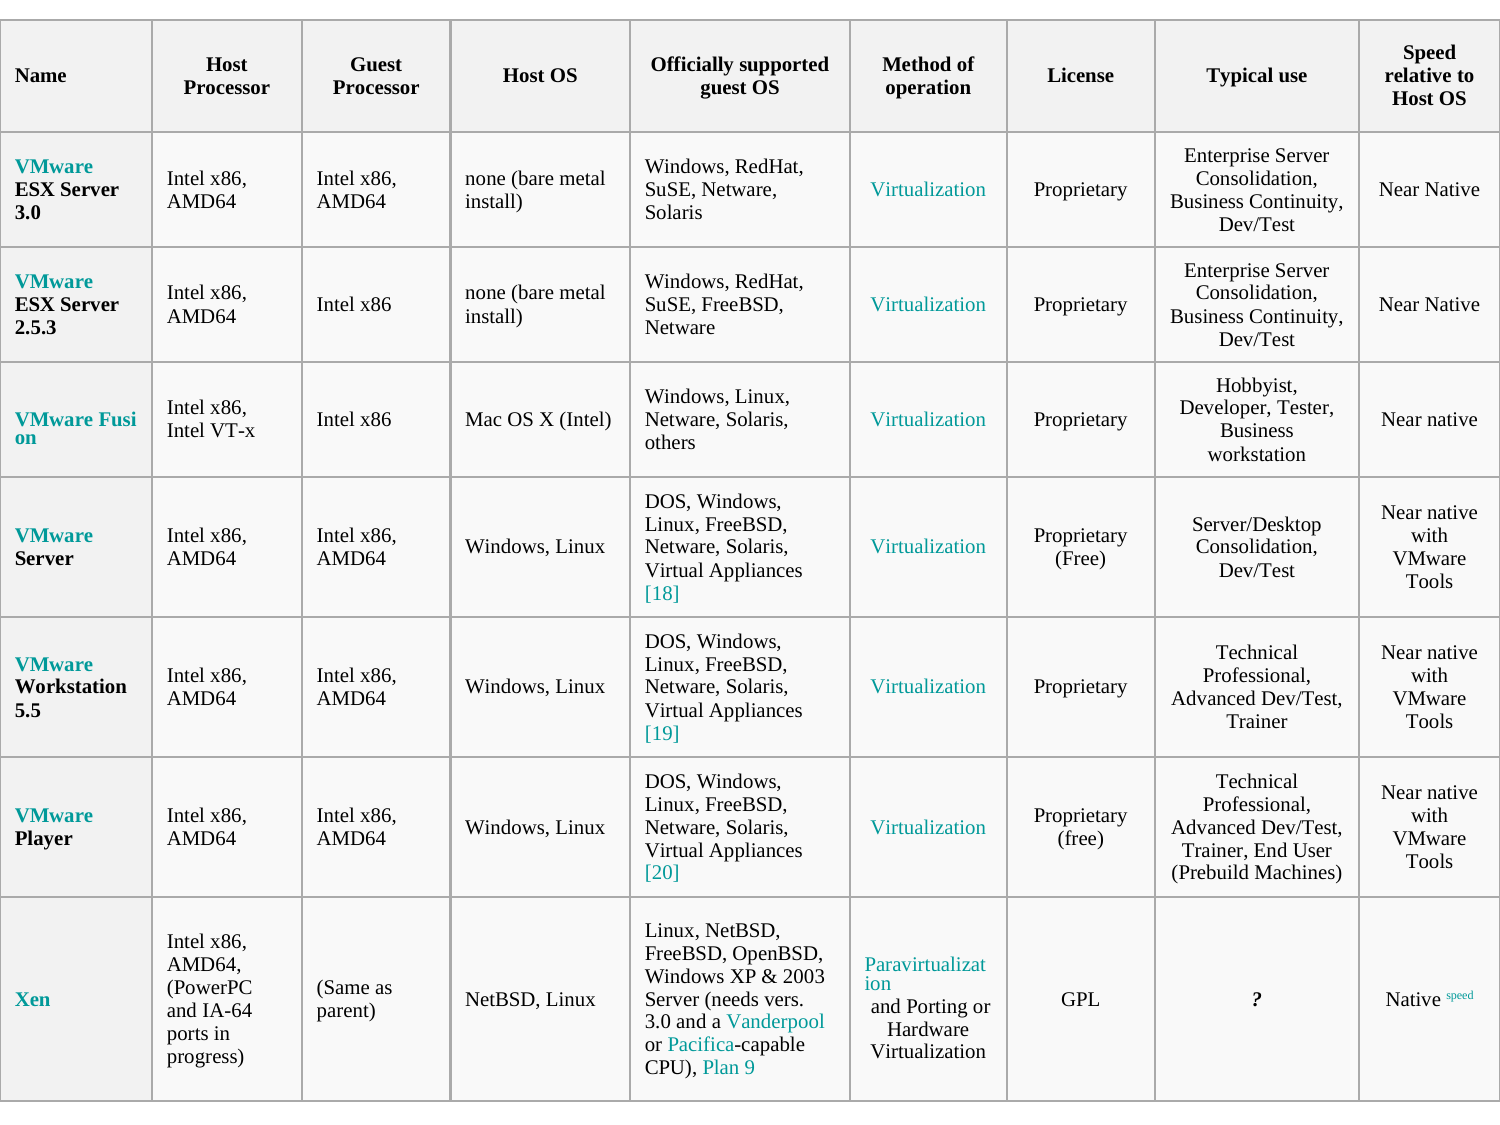

Name
Host Processor
Guest Processor
Host OS
Officially supported guest OS
Method of operation
License
Typical use
Speed relative to Host OS
VMware ESX Server 3.0
Intel x86, AMD64
Intel x86, AMD64
none (bare metal install)
Windows, RedHat, SuSE, Netware, Solaris
Virtualization
Proprietary
Enterprise Server Consolidation, Business Continuity, Dev/Test
Near Native
VMware ESX Server 2.5.3
Intel x86, AMD64
Intel x86
none (bare metal install)
Windows, RedHat, SuSE, FreeBSD, Netware
Virtualization
Proprietary
Enterprise Server Consolidation, Business Continuity, Dev/Test
Near Native
VMware Fusion
Intel x86, Intel VT-x
Intel x86
Mac OS X (Intel)
Windows, Linux, Netware, Solaris, others
Virtualization
Proprietary
Hobbyist, Developer, Tester, Business workstation
Near native
VMware Server
Intel x86, AMD64
Intel x86, AMD64
Windows, Linux
DOS, Windows, Linux, FreeBSD, Netware, Solaris, Virtual Appliances[18]
Virtualization
Proprietary (Free)
Server/Desktop Consolidation, Dev/Test
Near native with VMware Tools
VMware Workstation 5.5
Intel x86, AMD64
Intel x86, AMD64
Windows, Linux
DOS, Windows, Linux, FreeBSD, Netware, Solaris, Virtual Appliances[19]
Virtualization
Proprietary
Technical Professional, Advanced Dev/Test, Trainer
Near native with VMware Tools
VMware Player
Intel x86, AMD64
Intel x86, AMD64
Windows, Linux
DOS, Windows, Linux, FreeBSD, Netware, Solaris, Virtual Appliances[20]
Virtualization
Proprietary (free)
Technical Professional, Advanced Dev/Test, Trainer, End User (Prebuild Machines)
Near native with VMware Tools
Xen
Intel x86, AMD64, (PowerPC and IA-64 ports in progress)
(Same as parent)
NetBSD, Linux
Linux, NetBSD, FreeBSD, OpenBSD, Windows XP & 2003 Server (needs vers. 3.0 and a Vanderpool or Pacifica-capable CPU), Plan 9
Paravirtualization and Porting or Hardware Virtualization
GPL
?
Native speed